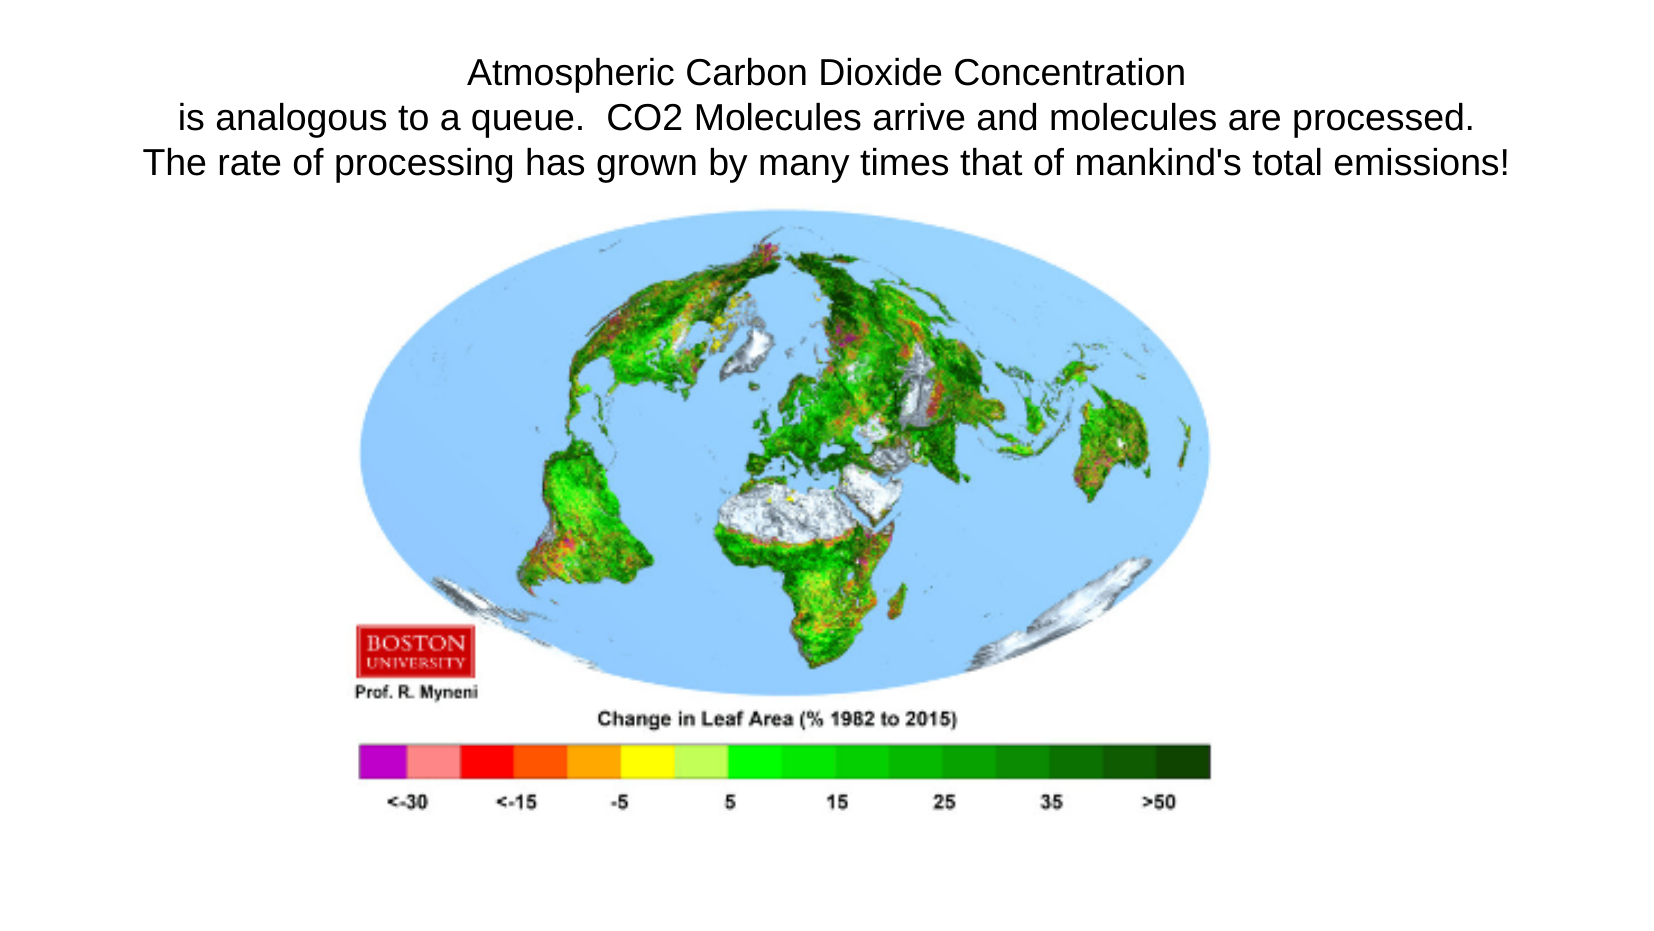

Atmospheric Carbon Dioxide Concentration
is analogous to a queue. CO2 Molecules arrive and molecules are processed.
The rate of processing has grown by many times that of mankind's total emissions!